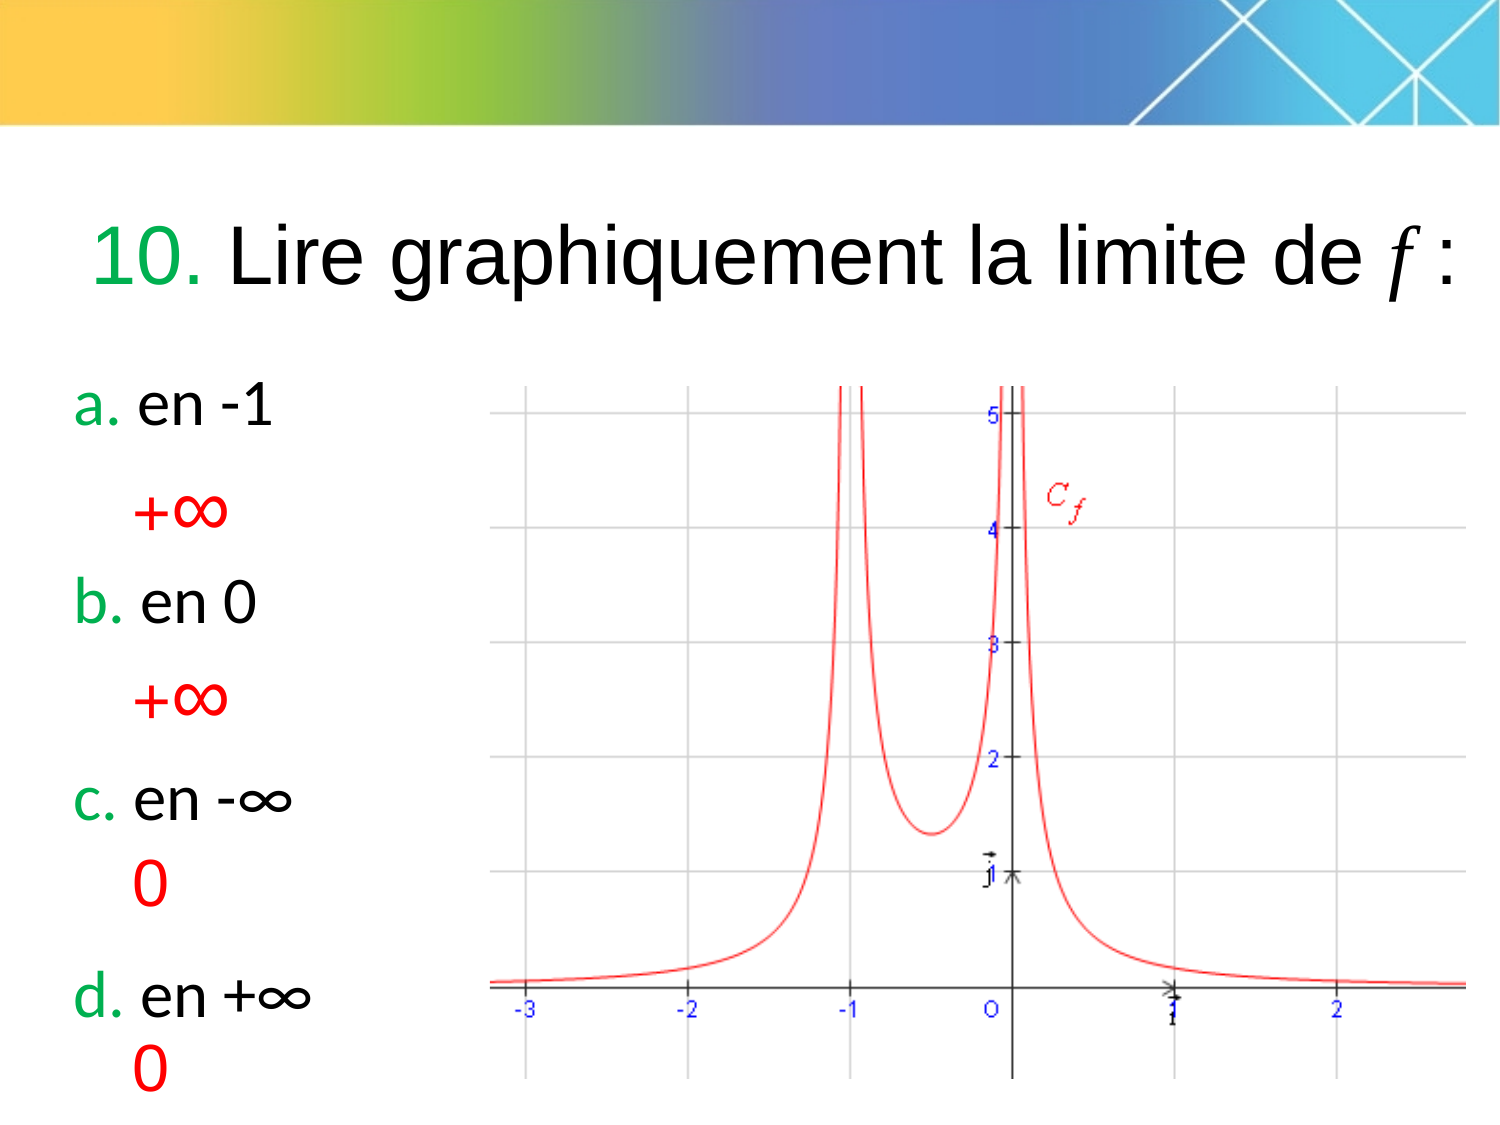

Lire graphiquement la limite de f :
a. en -1
b. en 0
c. en -∞
d. en +∞
+∞
+∞
0
0